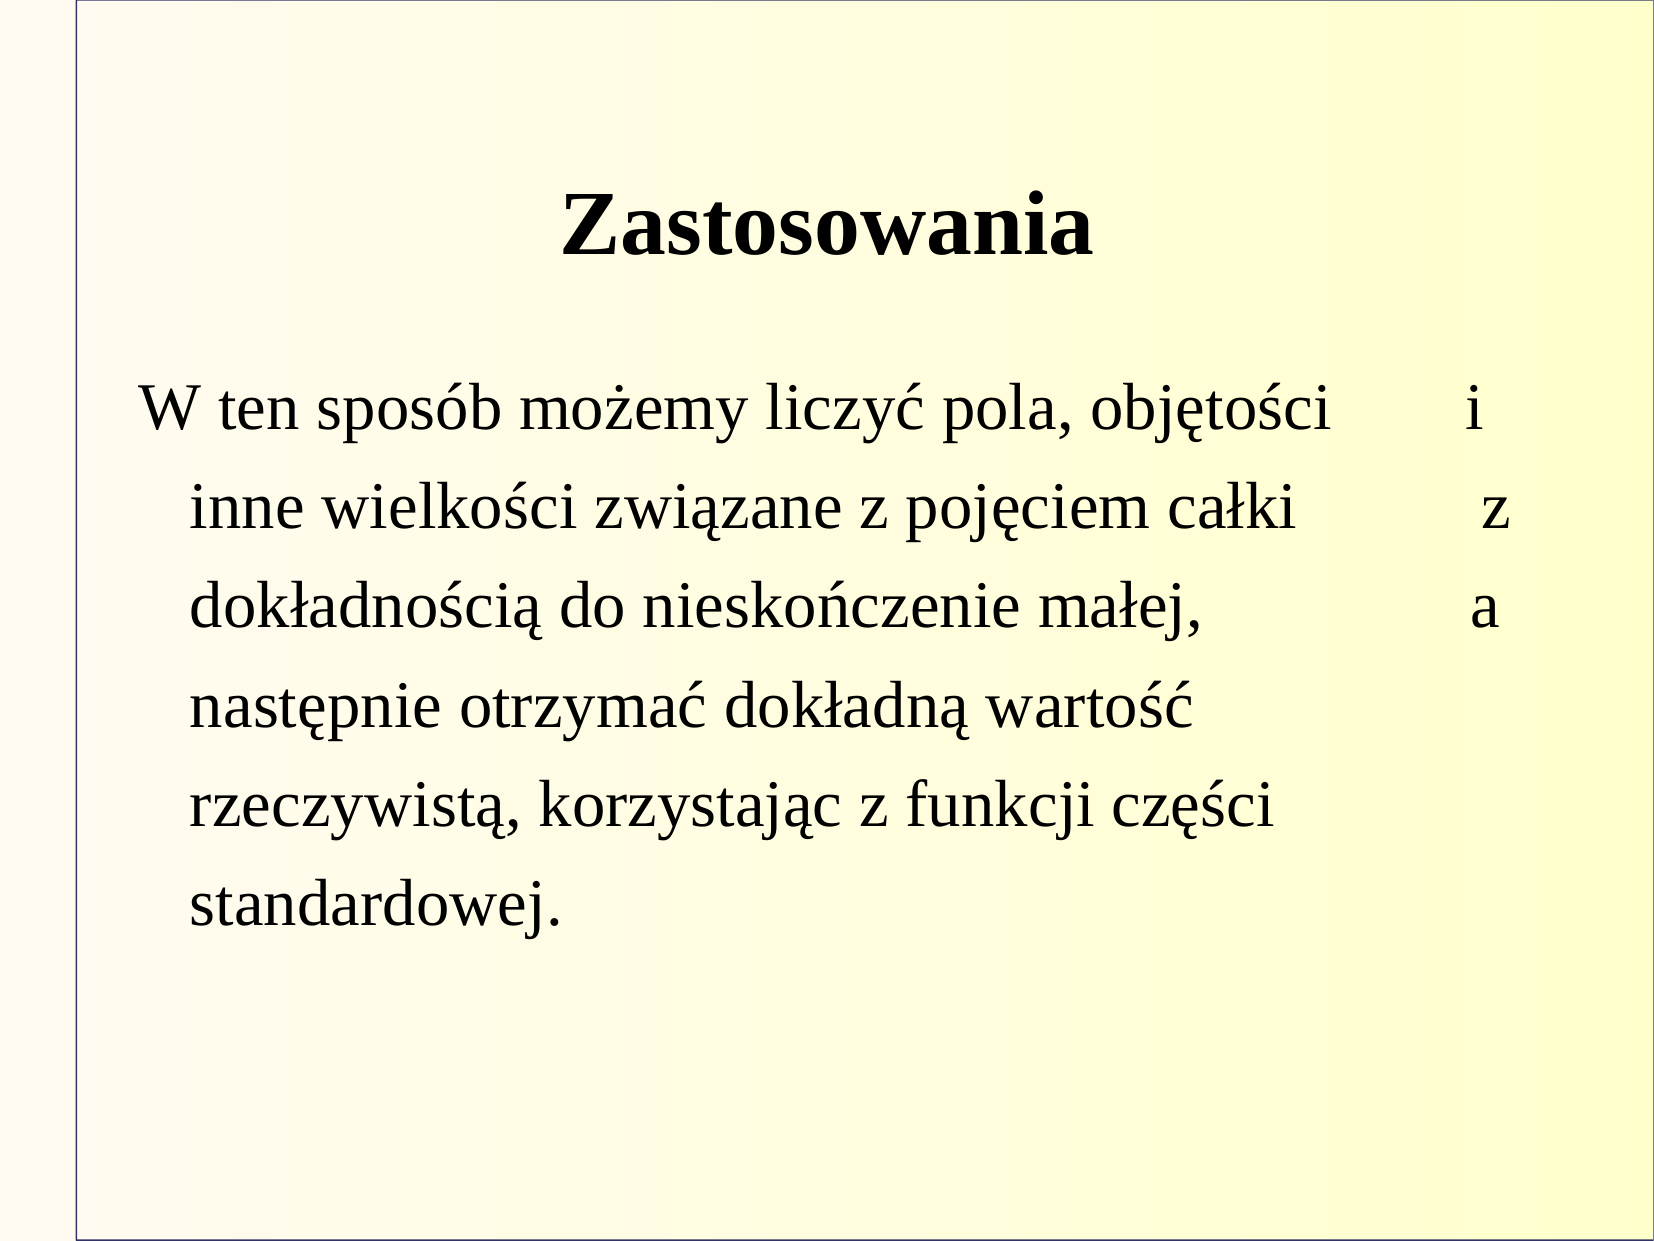

# Zastosowania
W ten sposób możemy liczyć pola, objętości i inne wielkości związane z pojęciem całki z dokładnością do nieskończenie małej, a następnie otrzymać dokładną wartość rzeczywistą, korzystając z funkcji części standardowej.